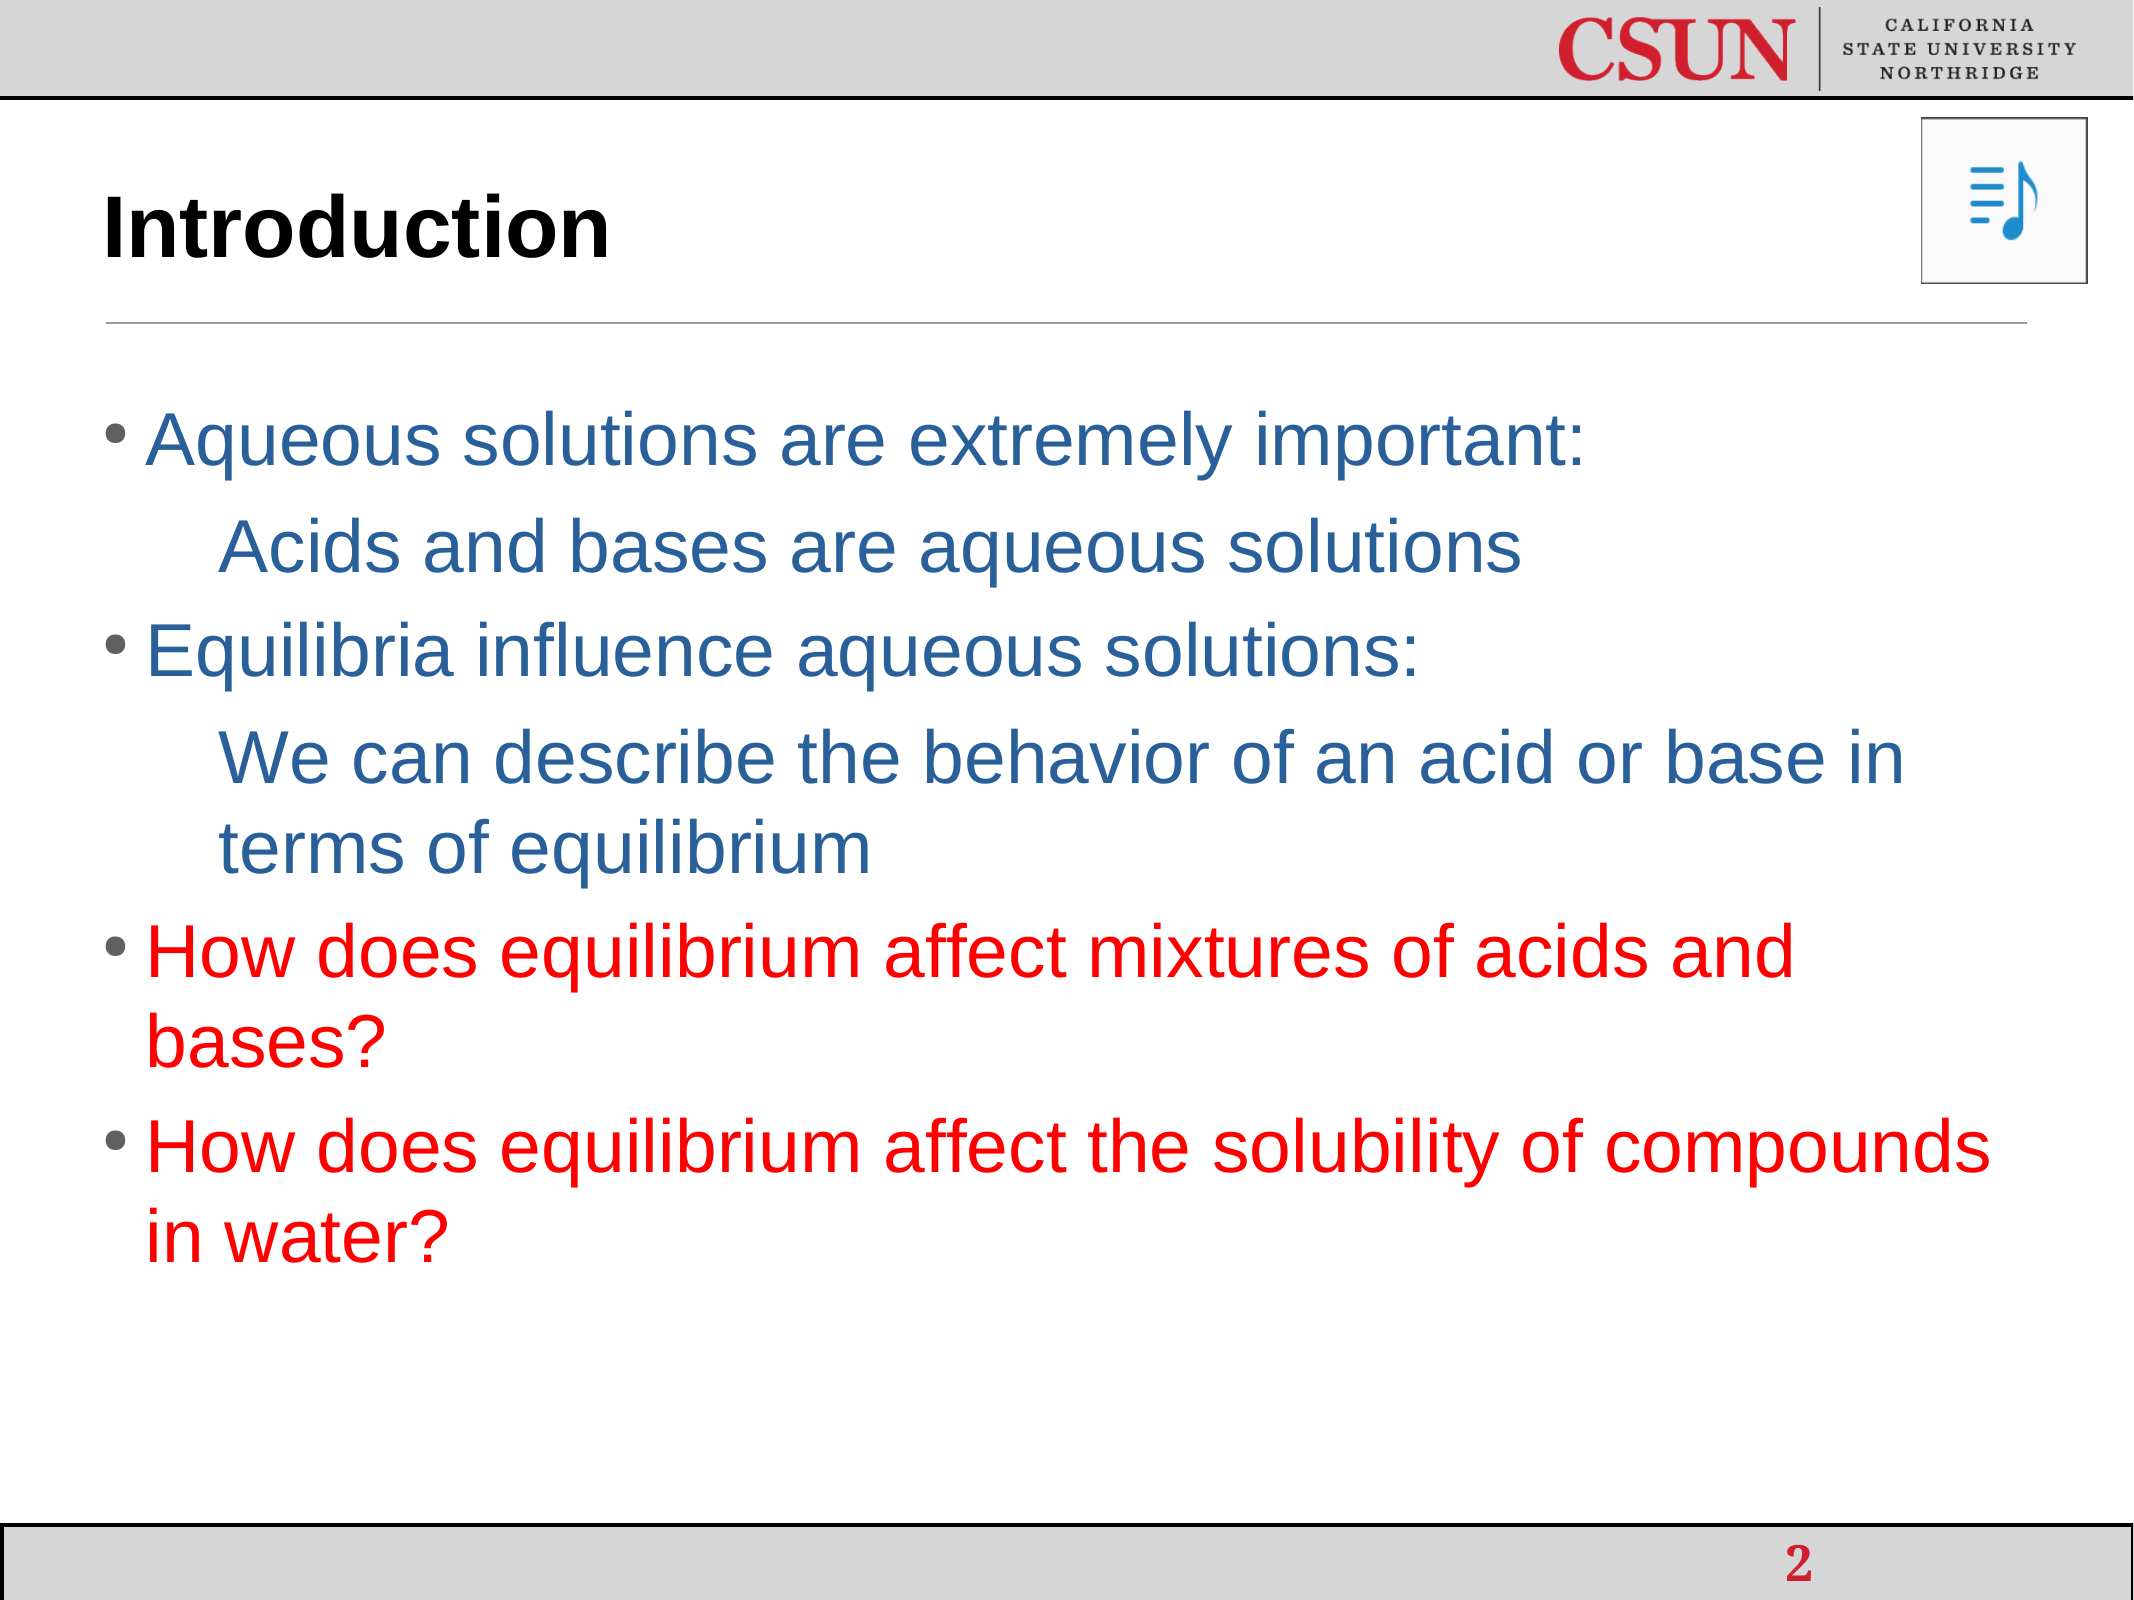

# Introduction
Aqueous solutions are extremely important:
Acids and bases are aqueous solutions
Equilibria influence aqueous solutions:
We can describe the behavior of an acid or base in terms of equilibrium
How does equilibrium affect mixtures of acids and bases?
How does equilibrium affect the solubility of compounds in water?
2